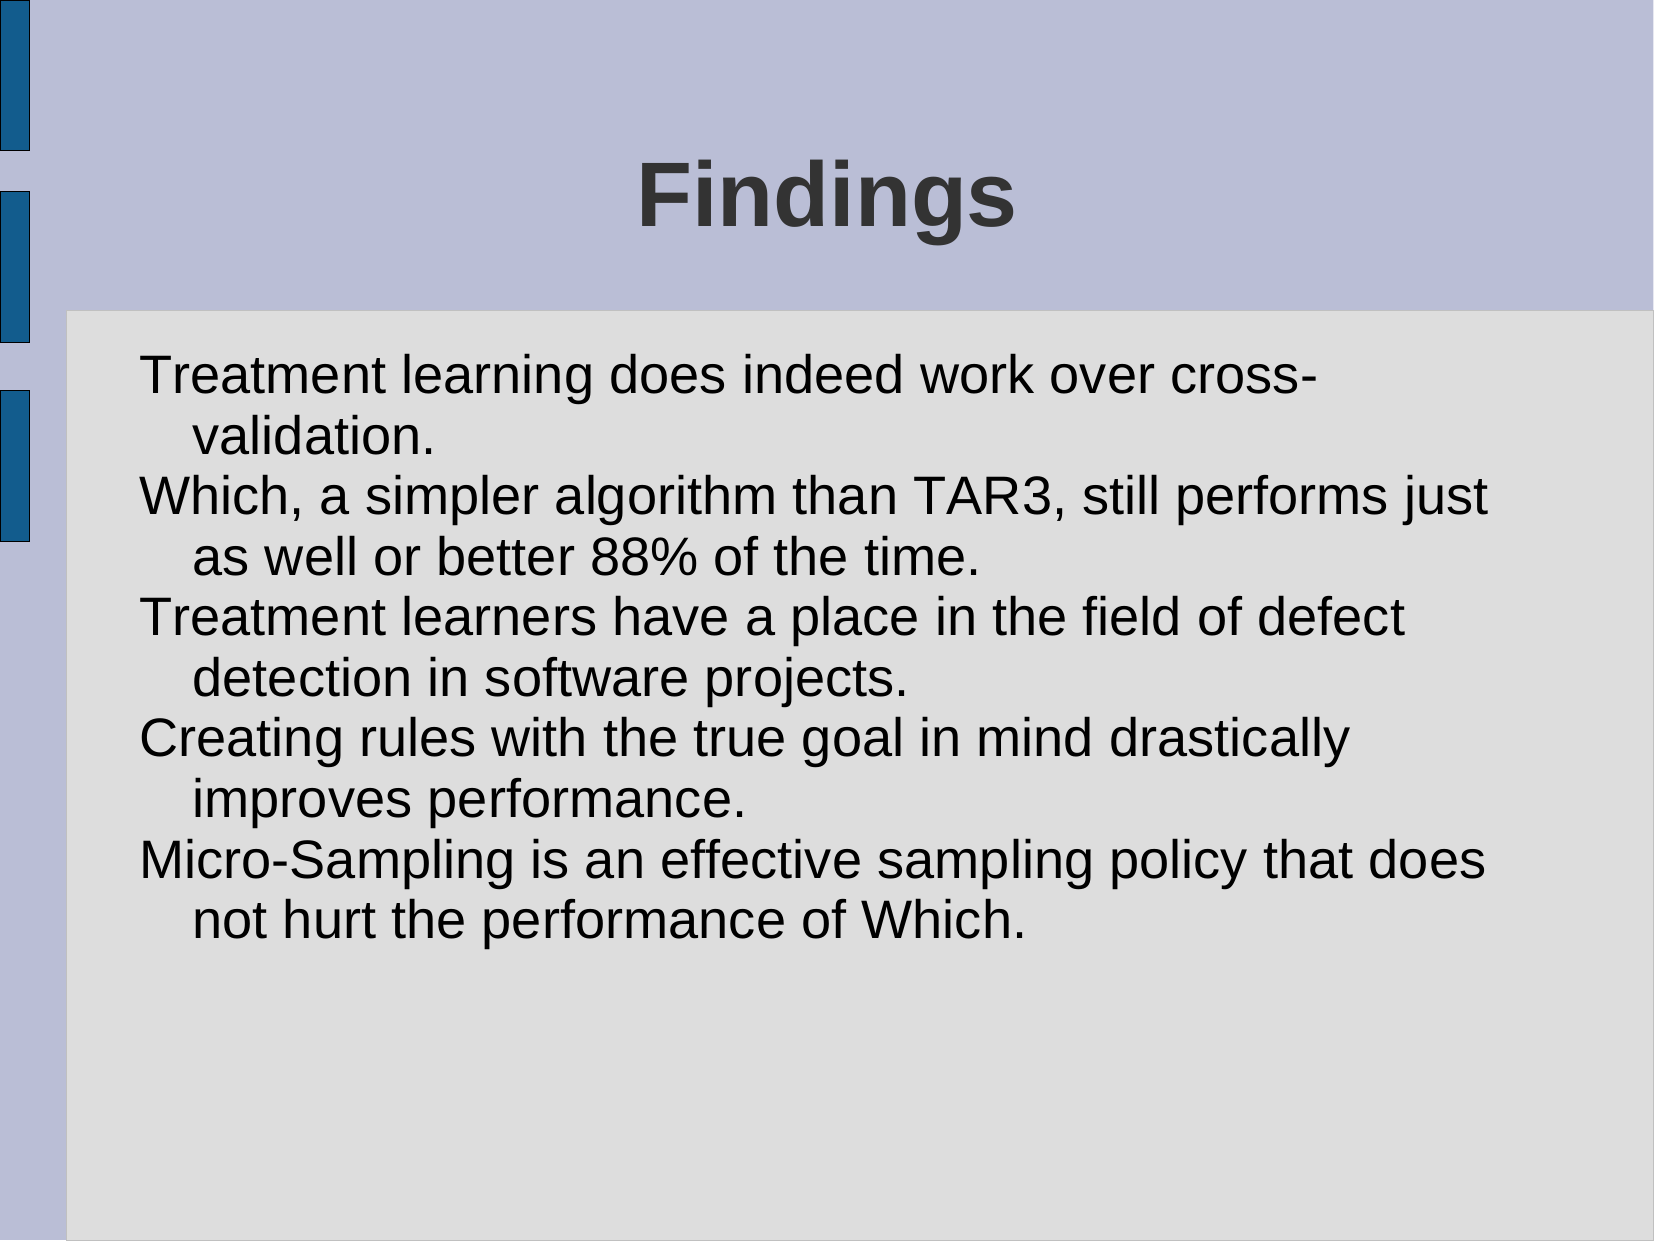

# Findings
Treatment learning does indeed work over cross-validation.
Which, a simpler algorithm than TAR3, still performs just as well or better 88% of the time.
Treatment learners have a place in the field of defect detection in software projects.
Creating rules with the true goal in mind drastically improves performance.
Micro-Sampling is an effective sampling policy that does not hurt the performance of Which.